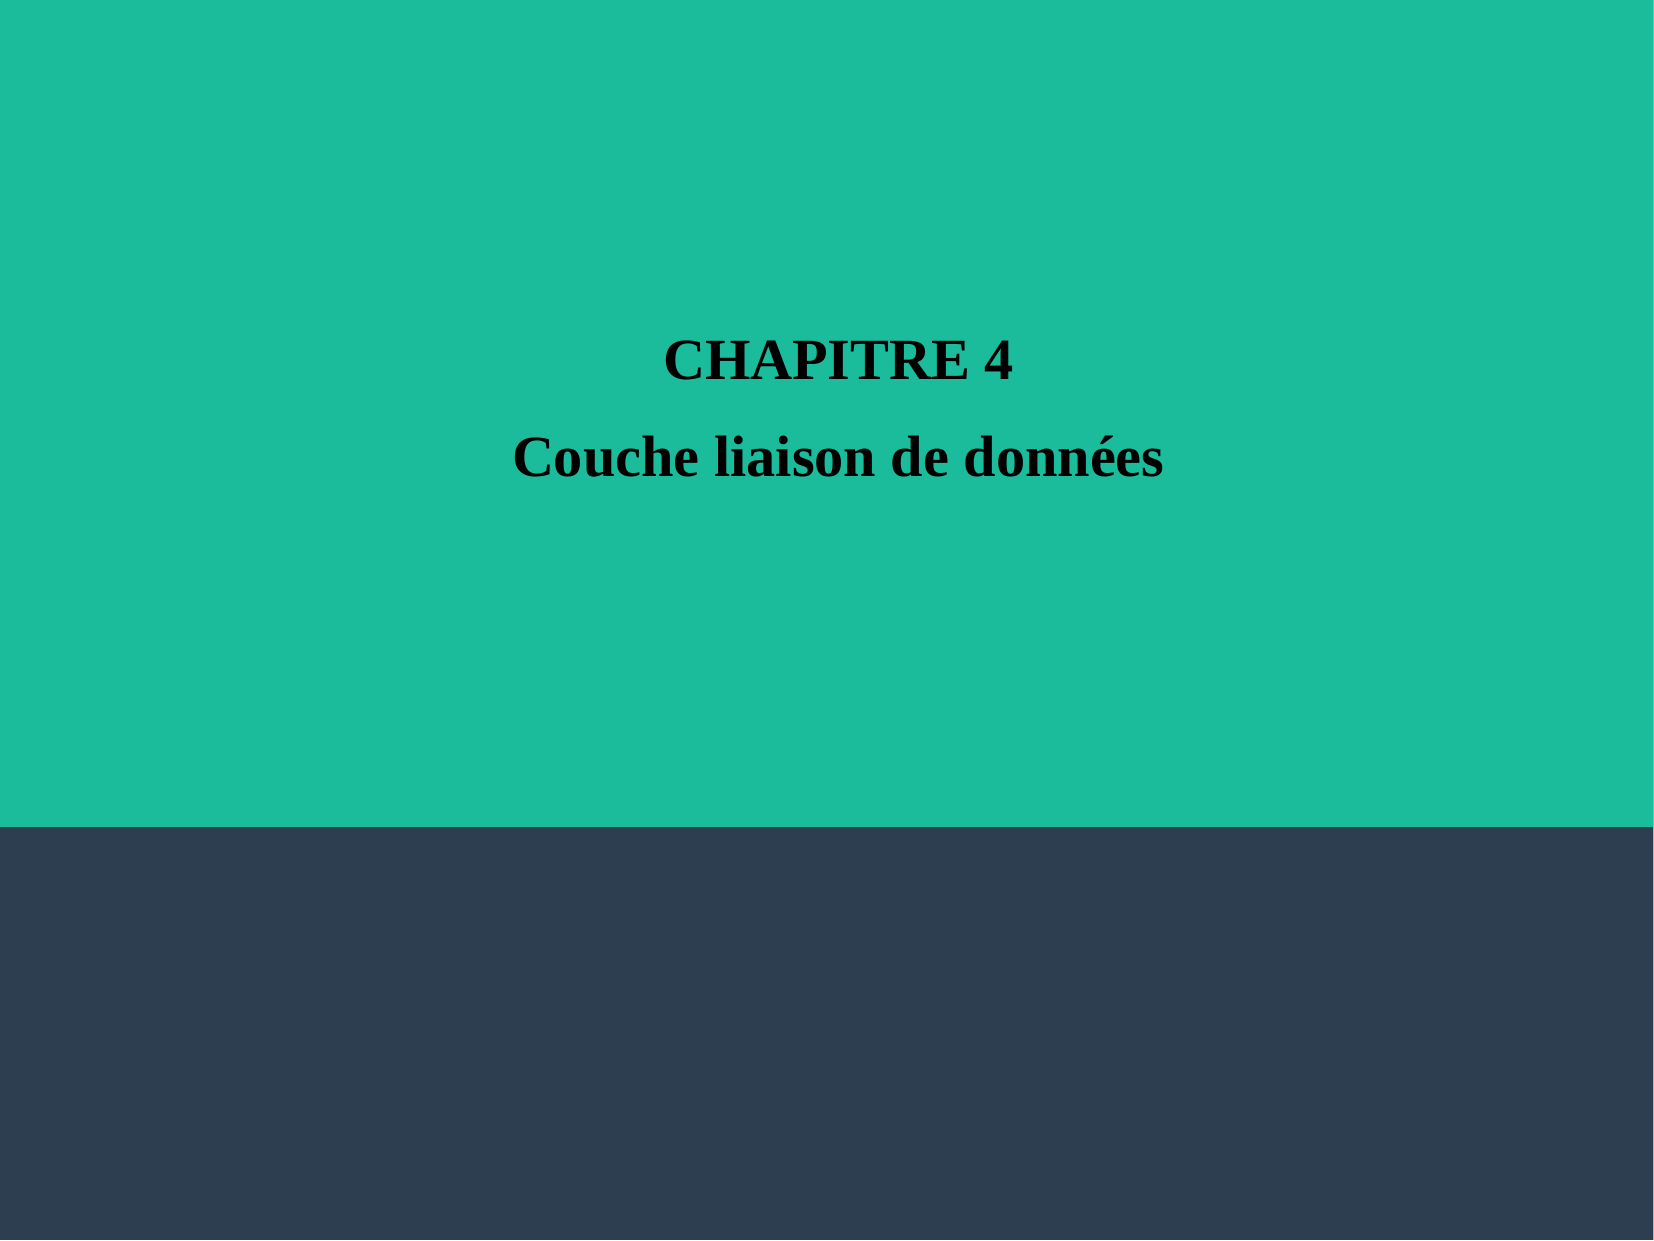

# CHAPITRE 4 Couche liaison de données